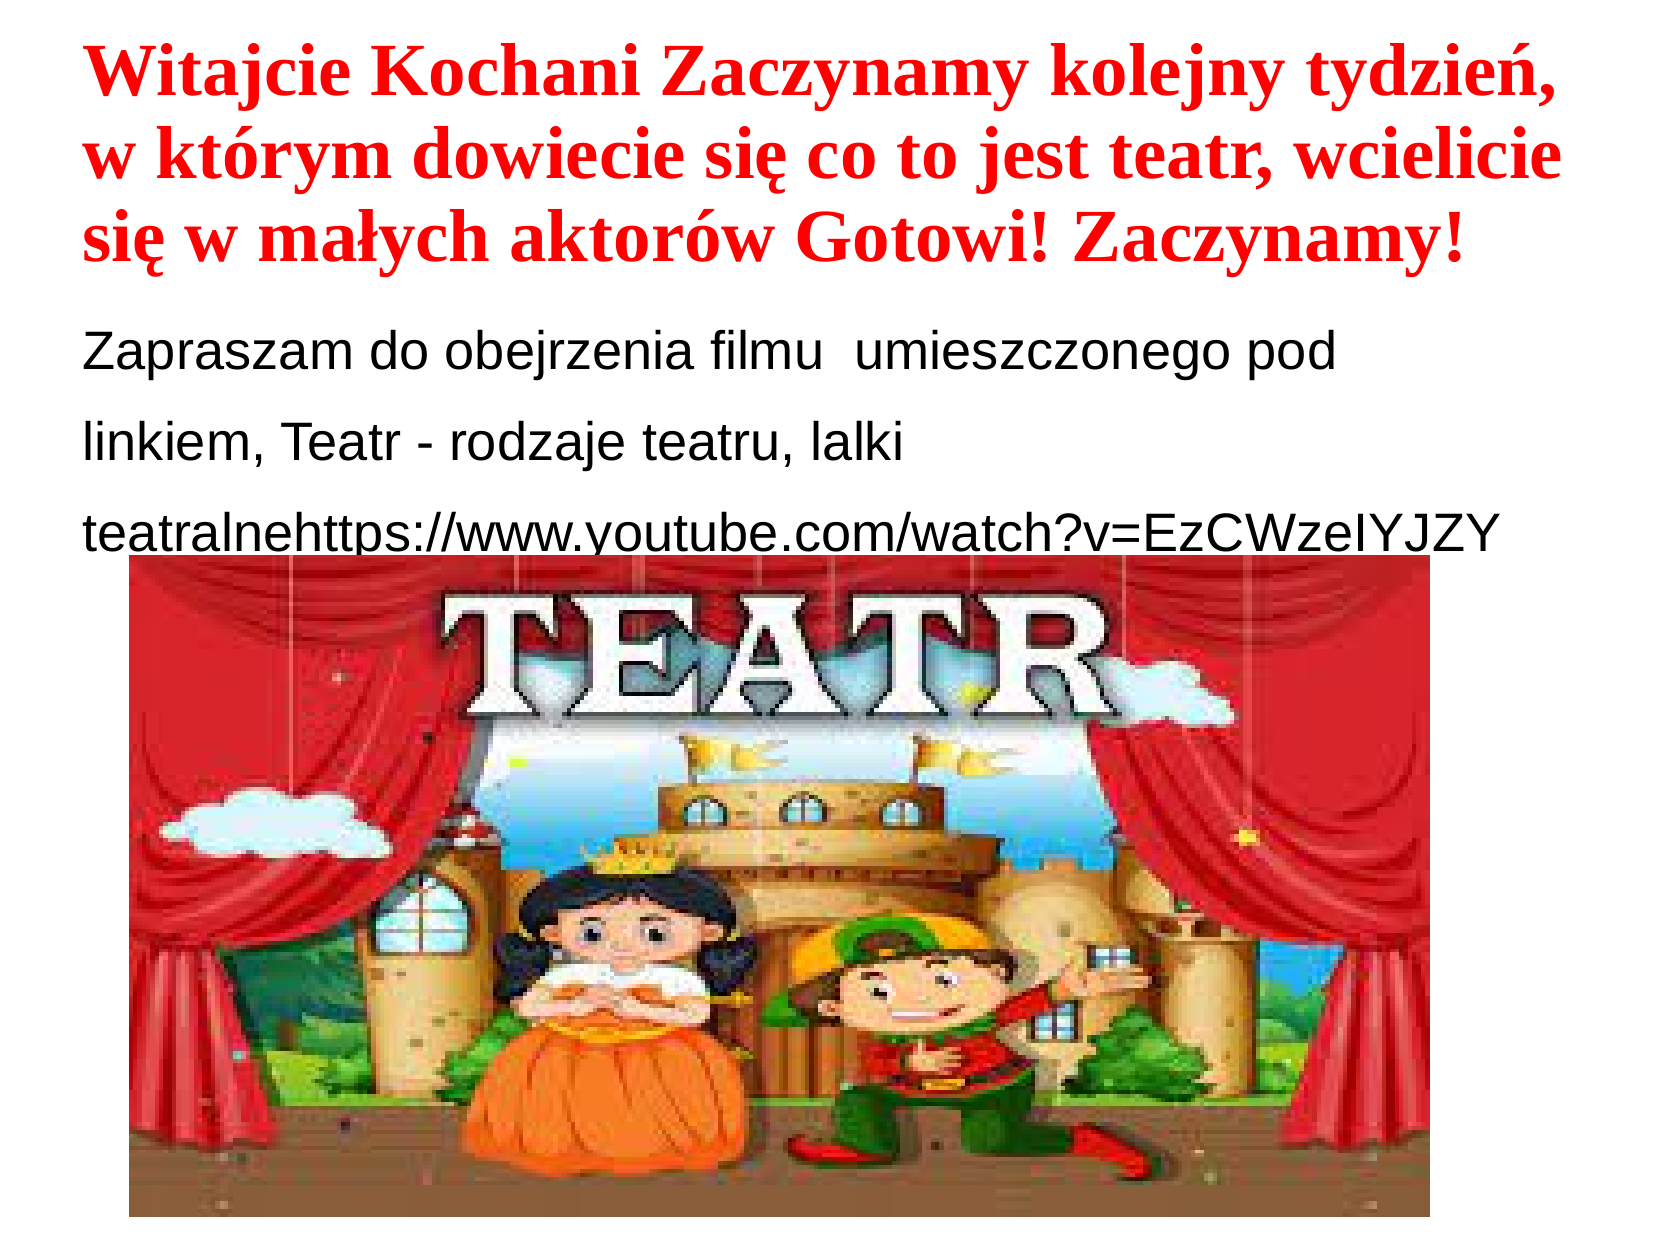

# Witajcie Kochani Zaczynamy kolejny tydzień, w którym dowiecie się co to jest teatr, wcielicie się w małych aktorów Gotowi! Zaczynamy!
Zapraszam do obejrzenia filmu umieszczonego pod linkiem, Teatr - rodzaje teatru, lalki teatralnehttps://www.youtube.com/watch?v=EzCWzeIYJZY